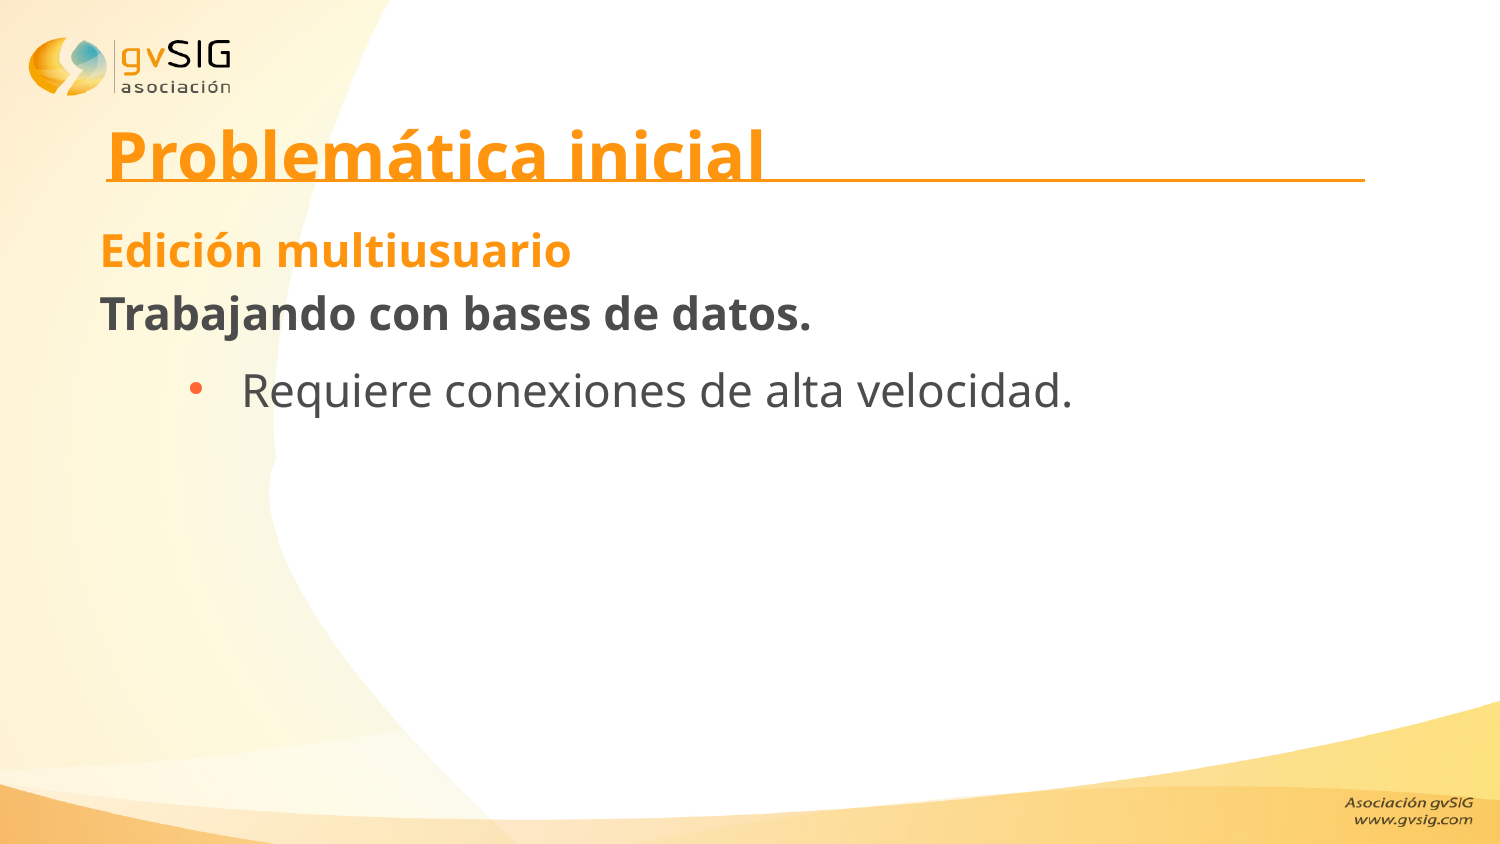

# Problemática inicial
Edición multiusuario
Trabajando con bases de datos.
Requiere conexiones de alta velocidad.